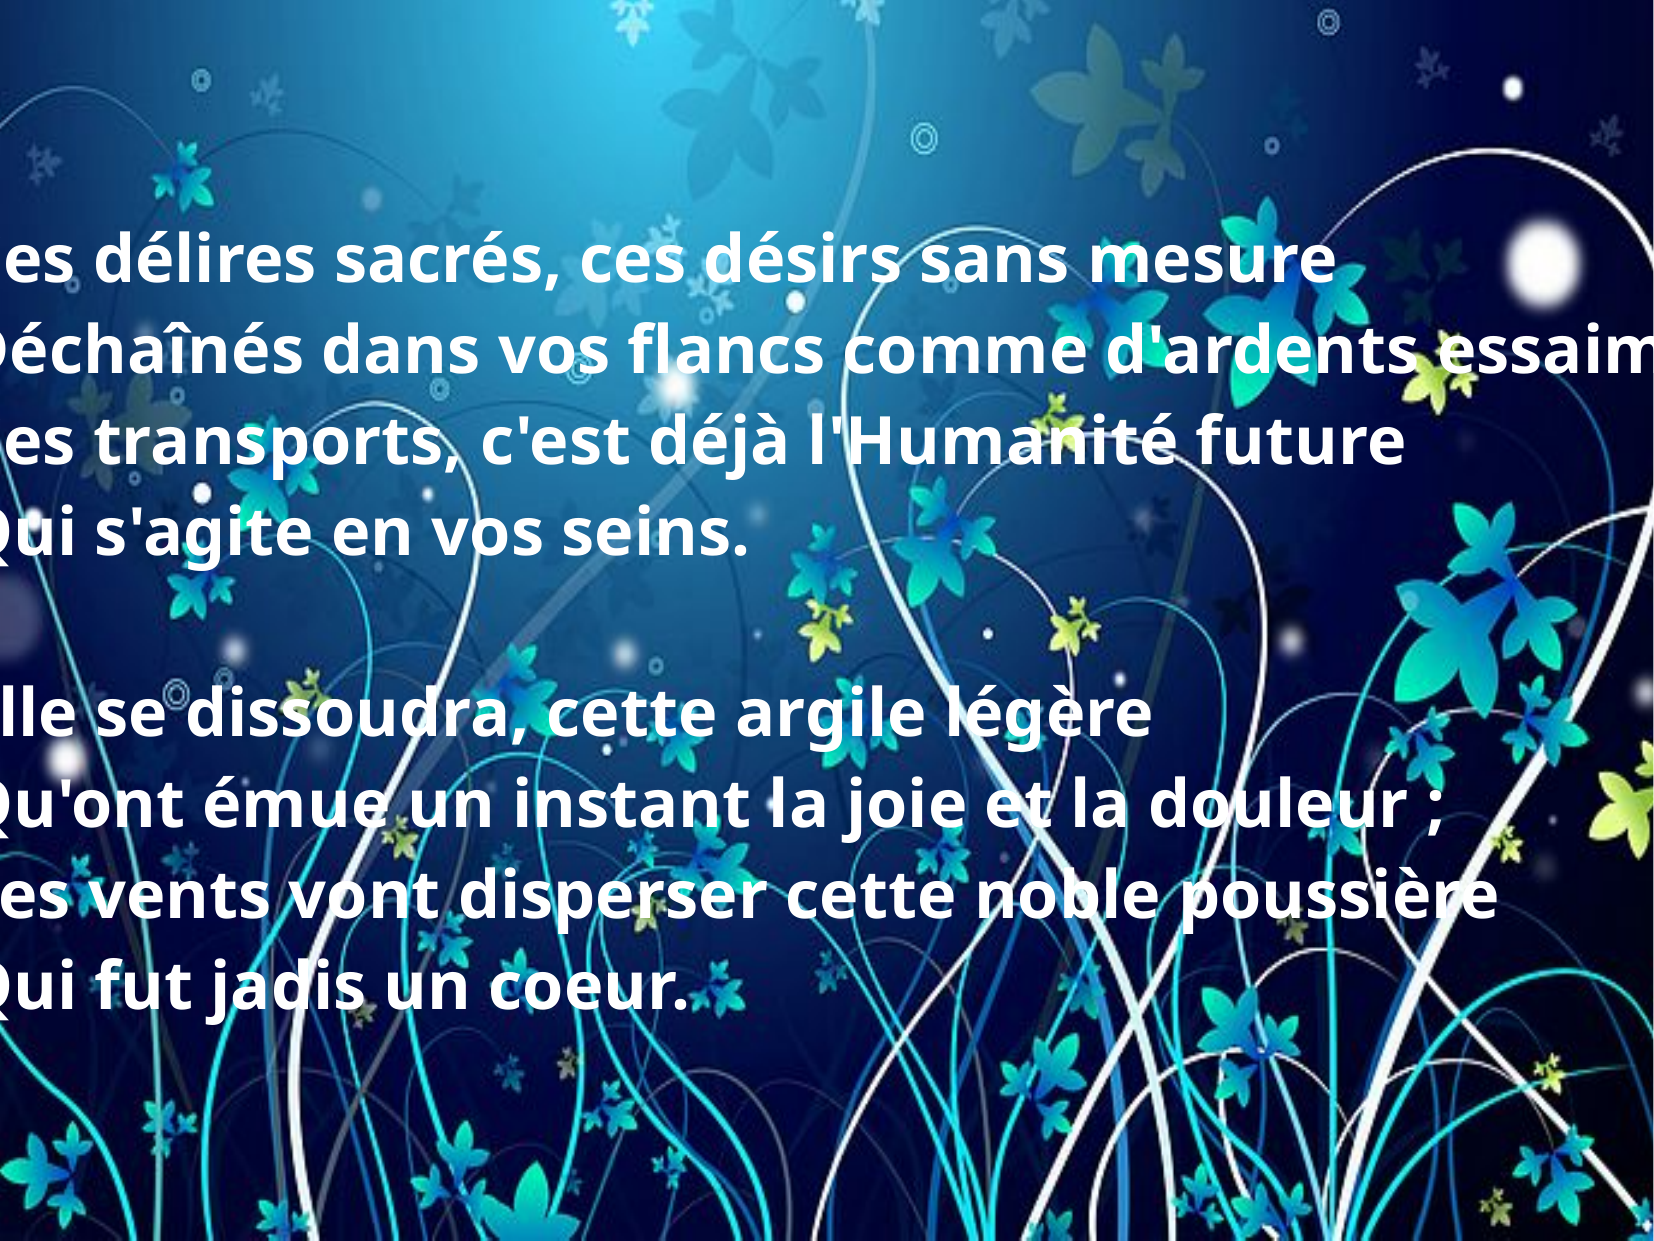

Ces délires sacrés, ces désirs sans mesure
Déchaînés dans vos flancs comme d'ardents essaims,
Ces transports, c'est déjà l'Humanité future
Qui s'agite en vos seins.
Elle se dissoudra, cette argile légère
Qu'ont émue un instant la joie et la douleur ;
Les vents vont disperser cette noble poussière
Qui fut jadis un coeur.
#